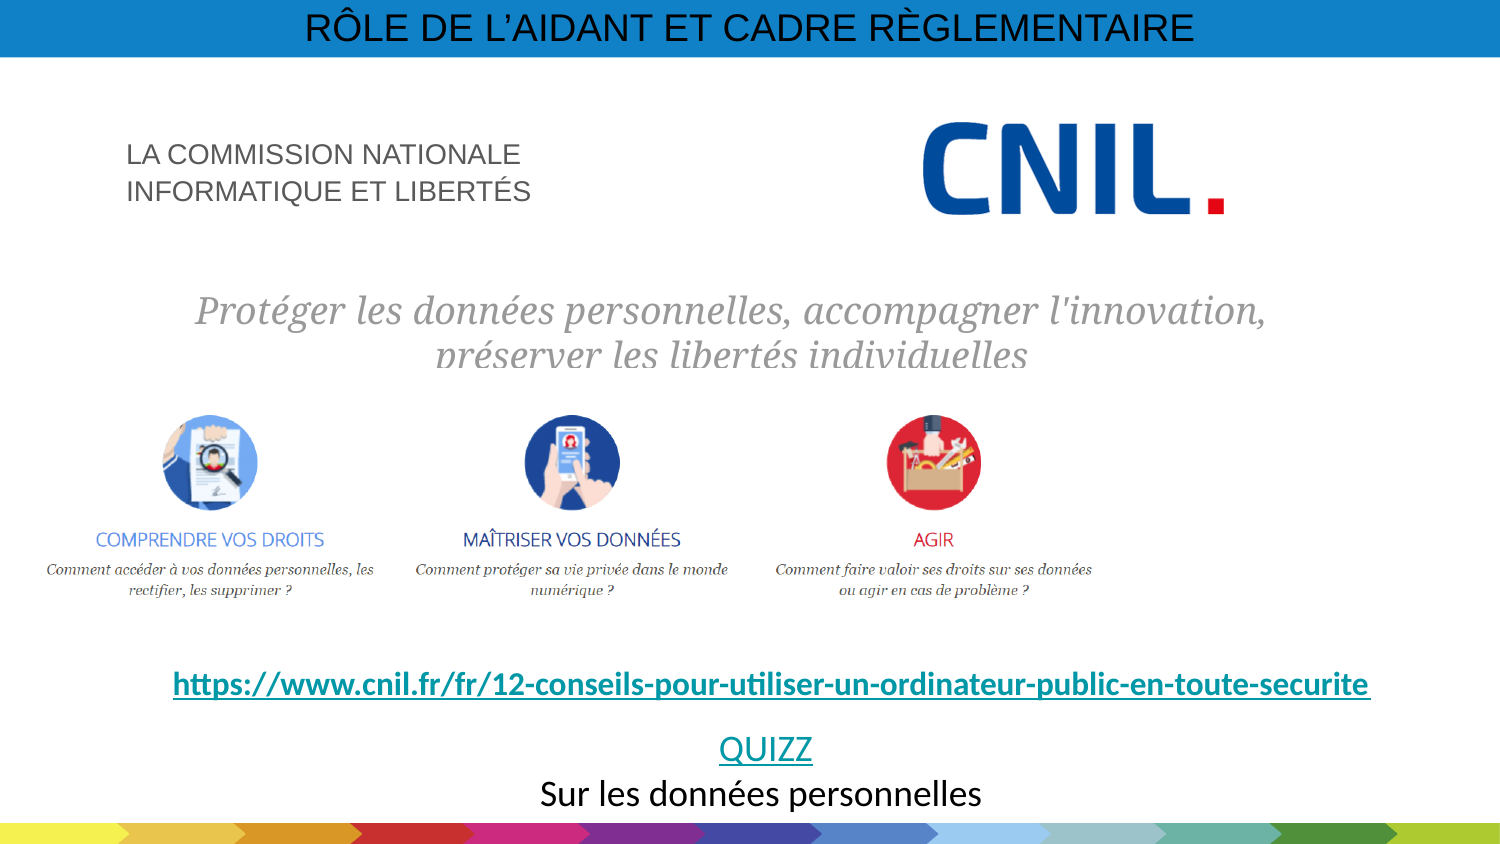

# RÔLE DE L’AIDANT ET CADRE RÈGLEMENTAIRE
LA COMMISSION NATIONALE INFORMATIQUE ET LIBERTÉS
Protéger les données personnelles, accompagner l'innovation, préserver les libertés individuelles
https://www.cnil.fr/fr/12-conseils-pour-utiliser-un-ordinateur-public-en-toute-securite
QUIZZ
Sur les données personnelles